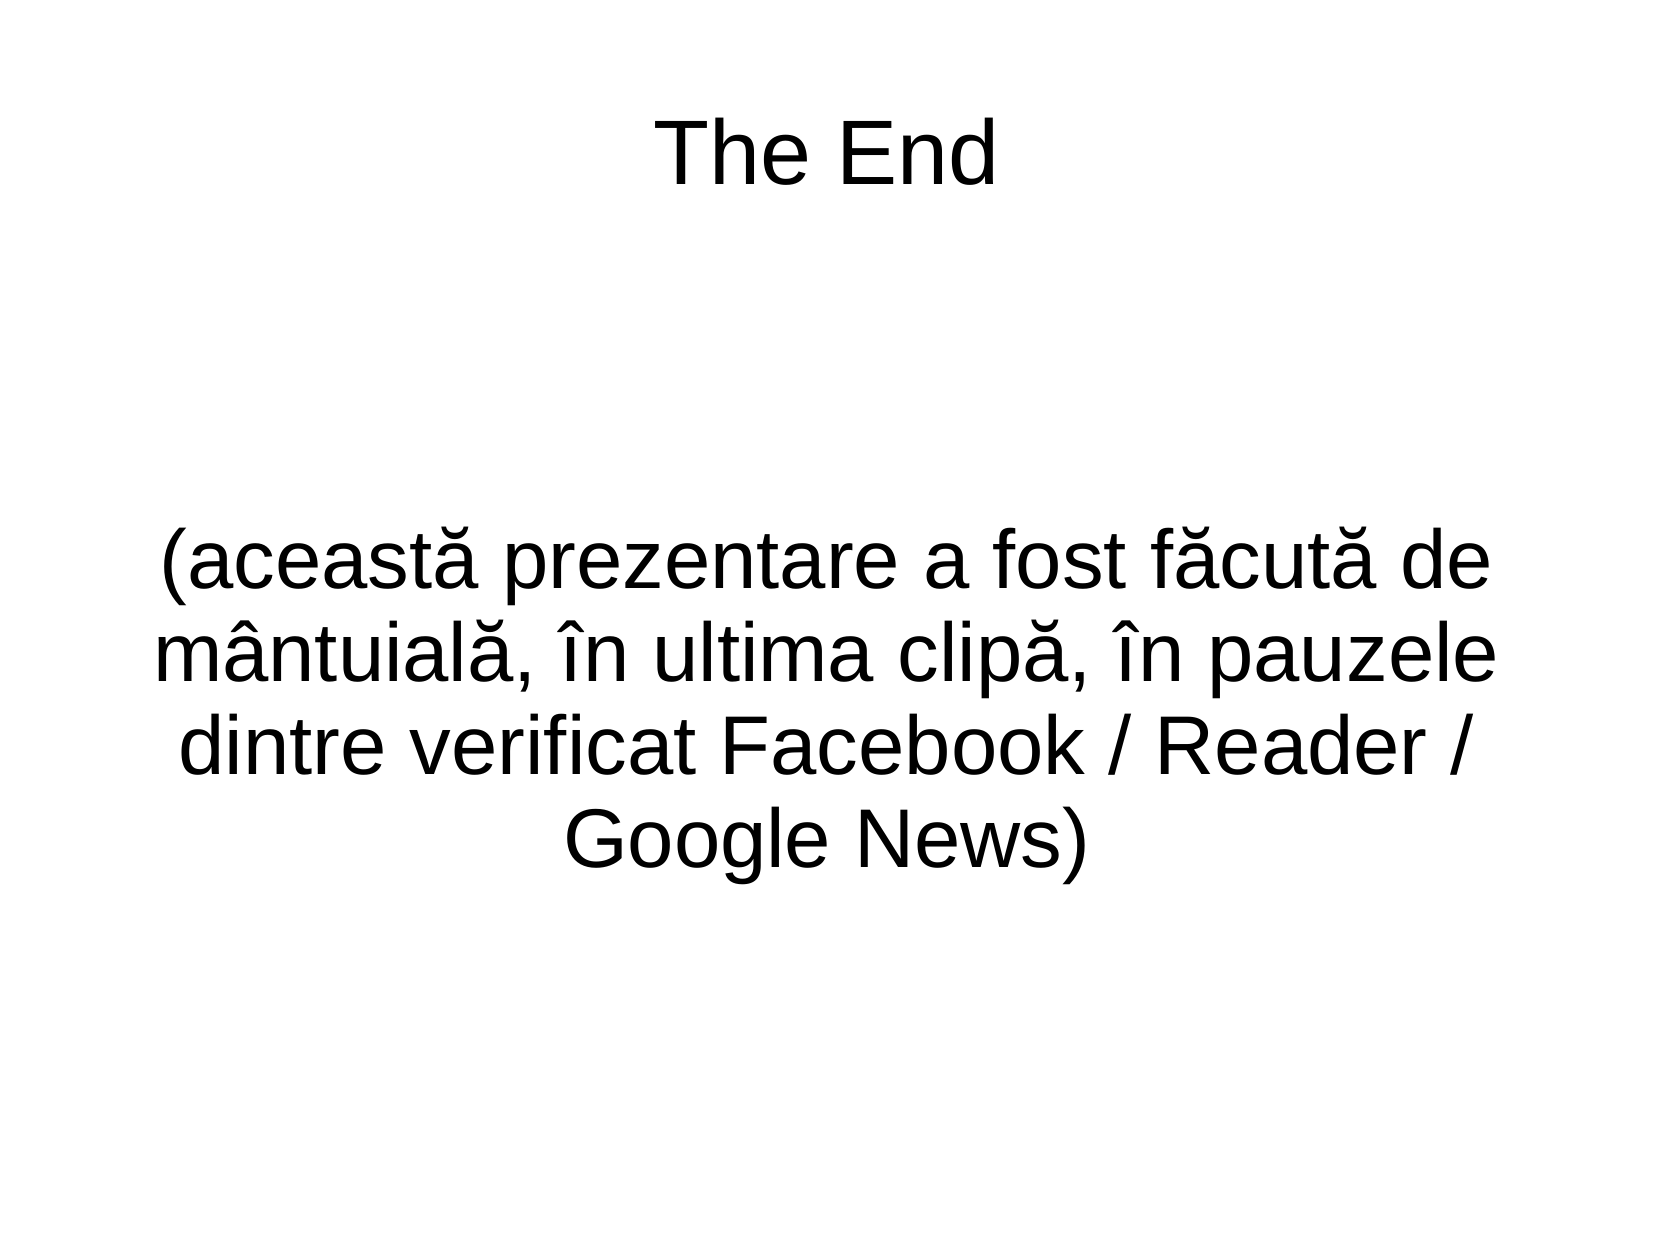

# The End
(această prezentare a fost făcută de mântuială, în ultima clipă, în pauzele dintre verificat Facebook / Reader / Google News)